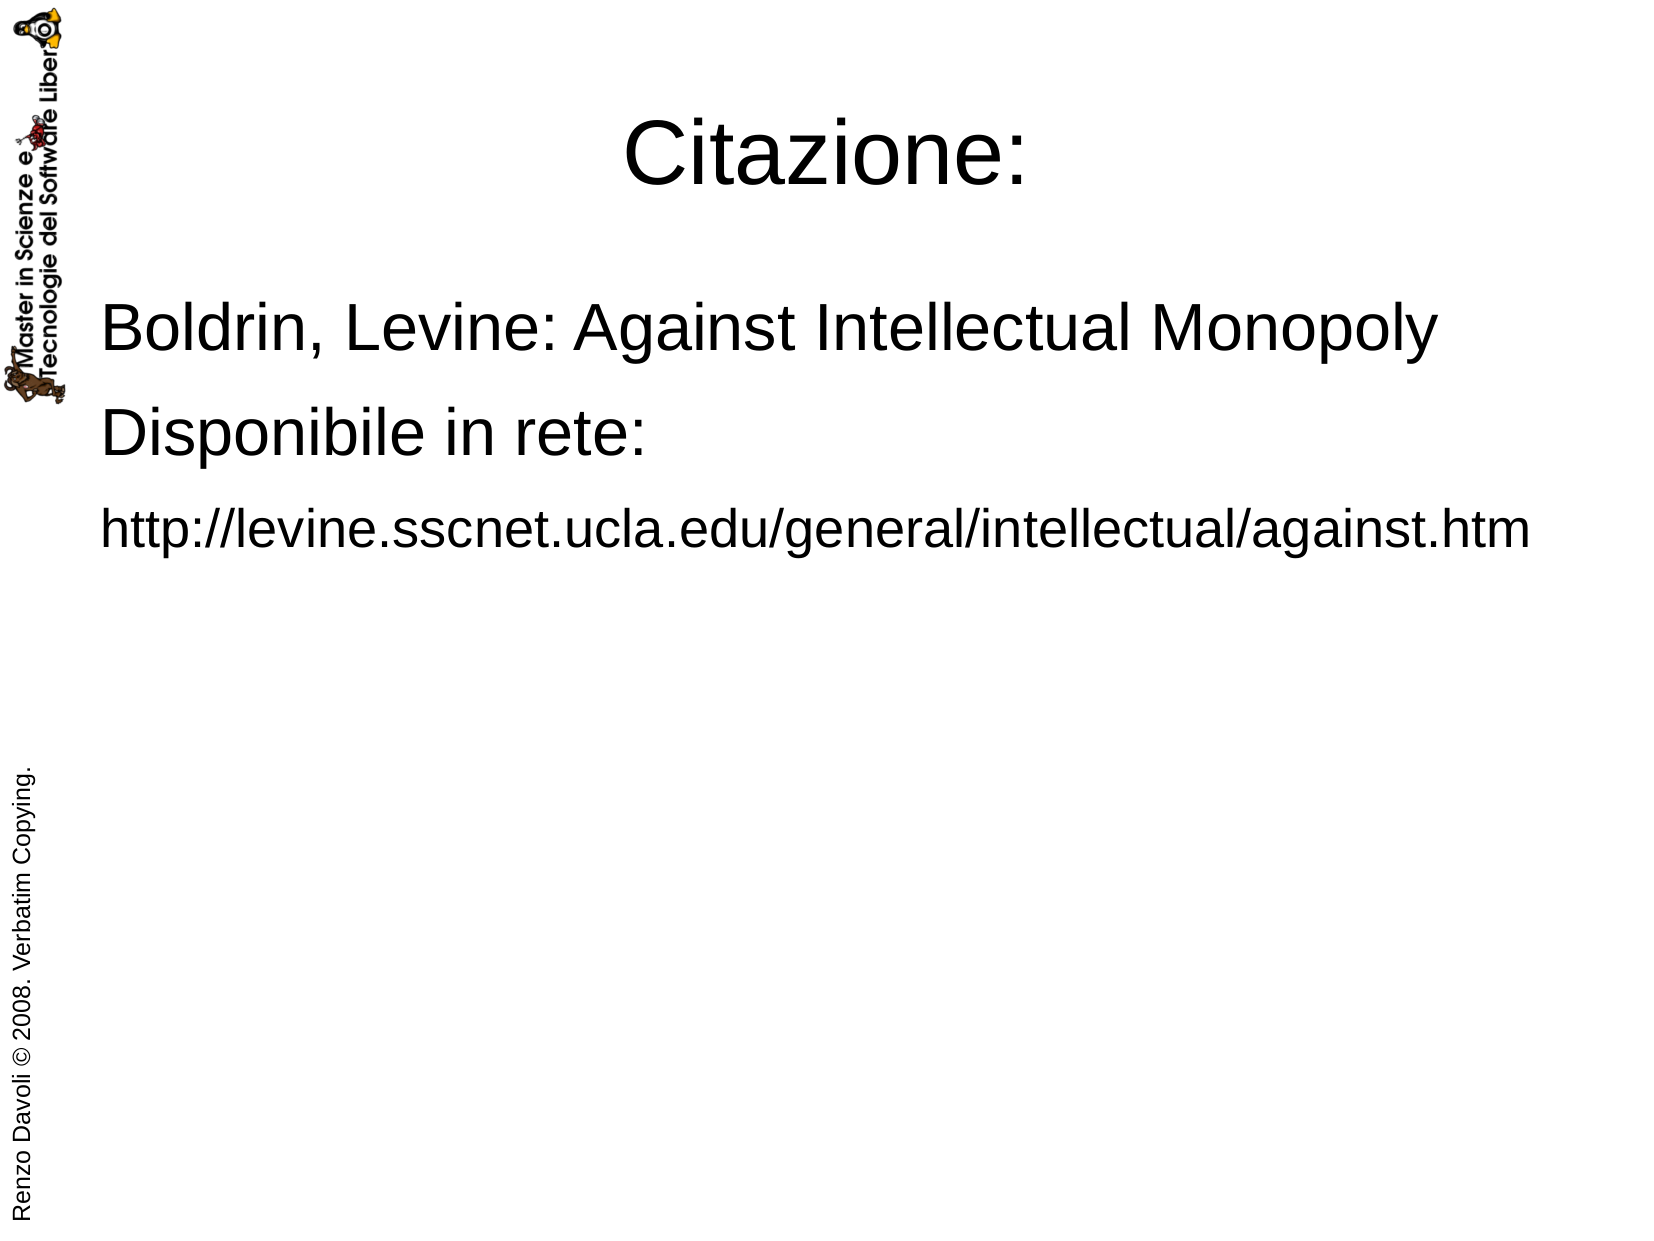

# Citazione:
Boldrin, Levine: Against Intellectual Monopoly
Disponibile in rete:
http://levine.sscnet.ucla.edu/general/intellectual/against.htm